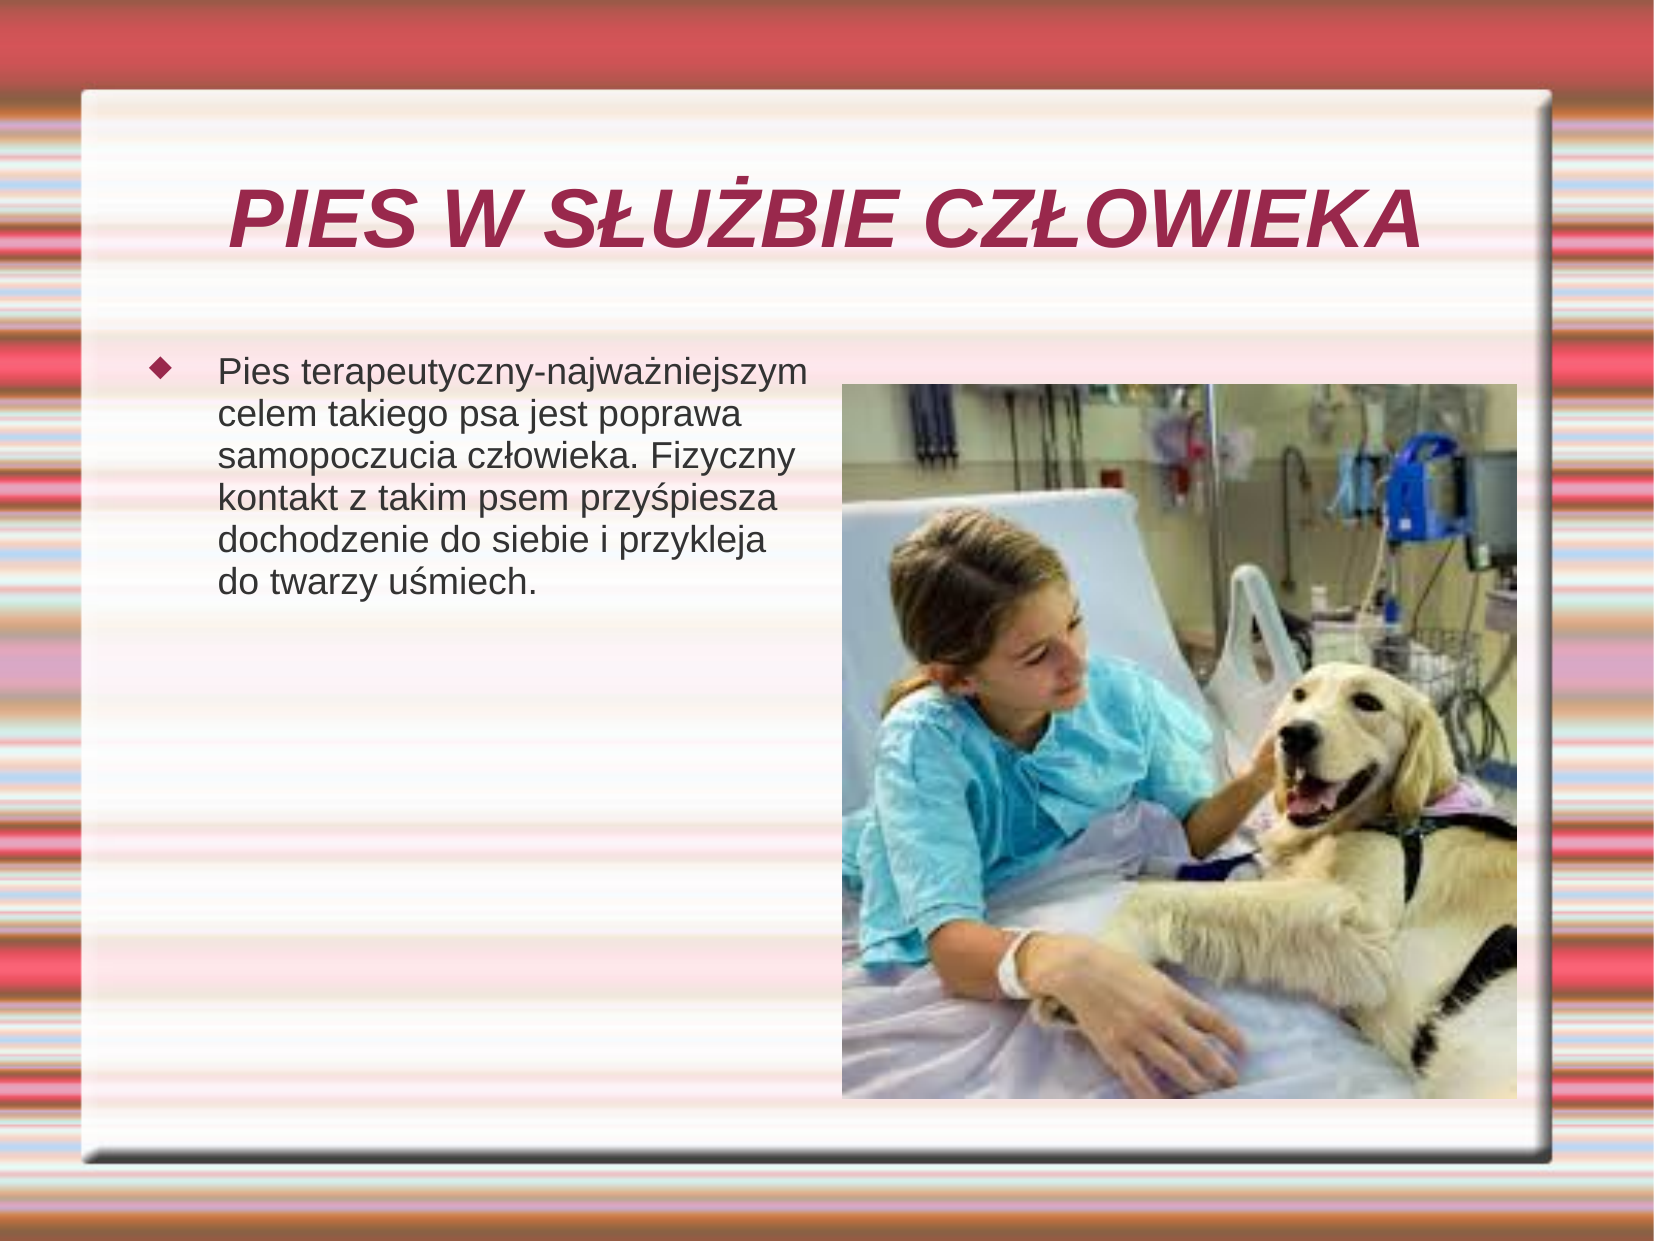

# PIES W SŁUŻBIE CZŁOWIEKA
Pies terapeutyczny-najważniejszym celem takiego psa jest poprawa samopoczucia człowieka. Fizyczny kontakt z takim psem przyśpiesza dochodzenie do siebie i przykleja do twarzy uśmiech.